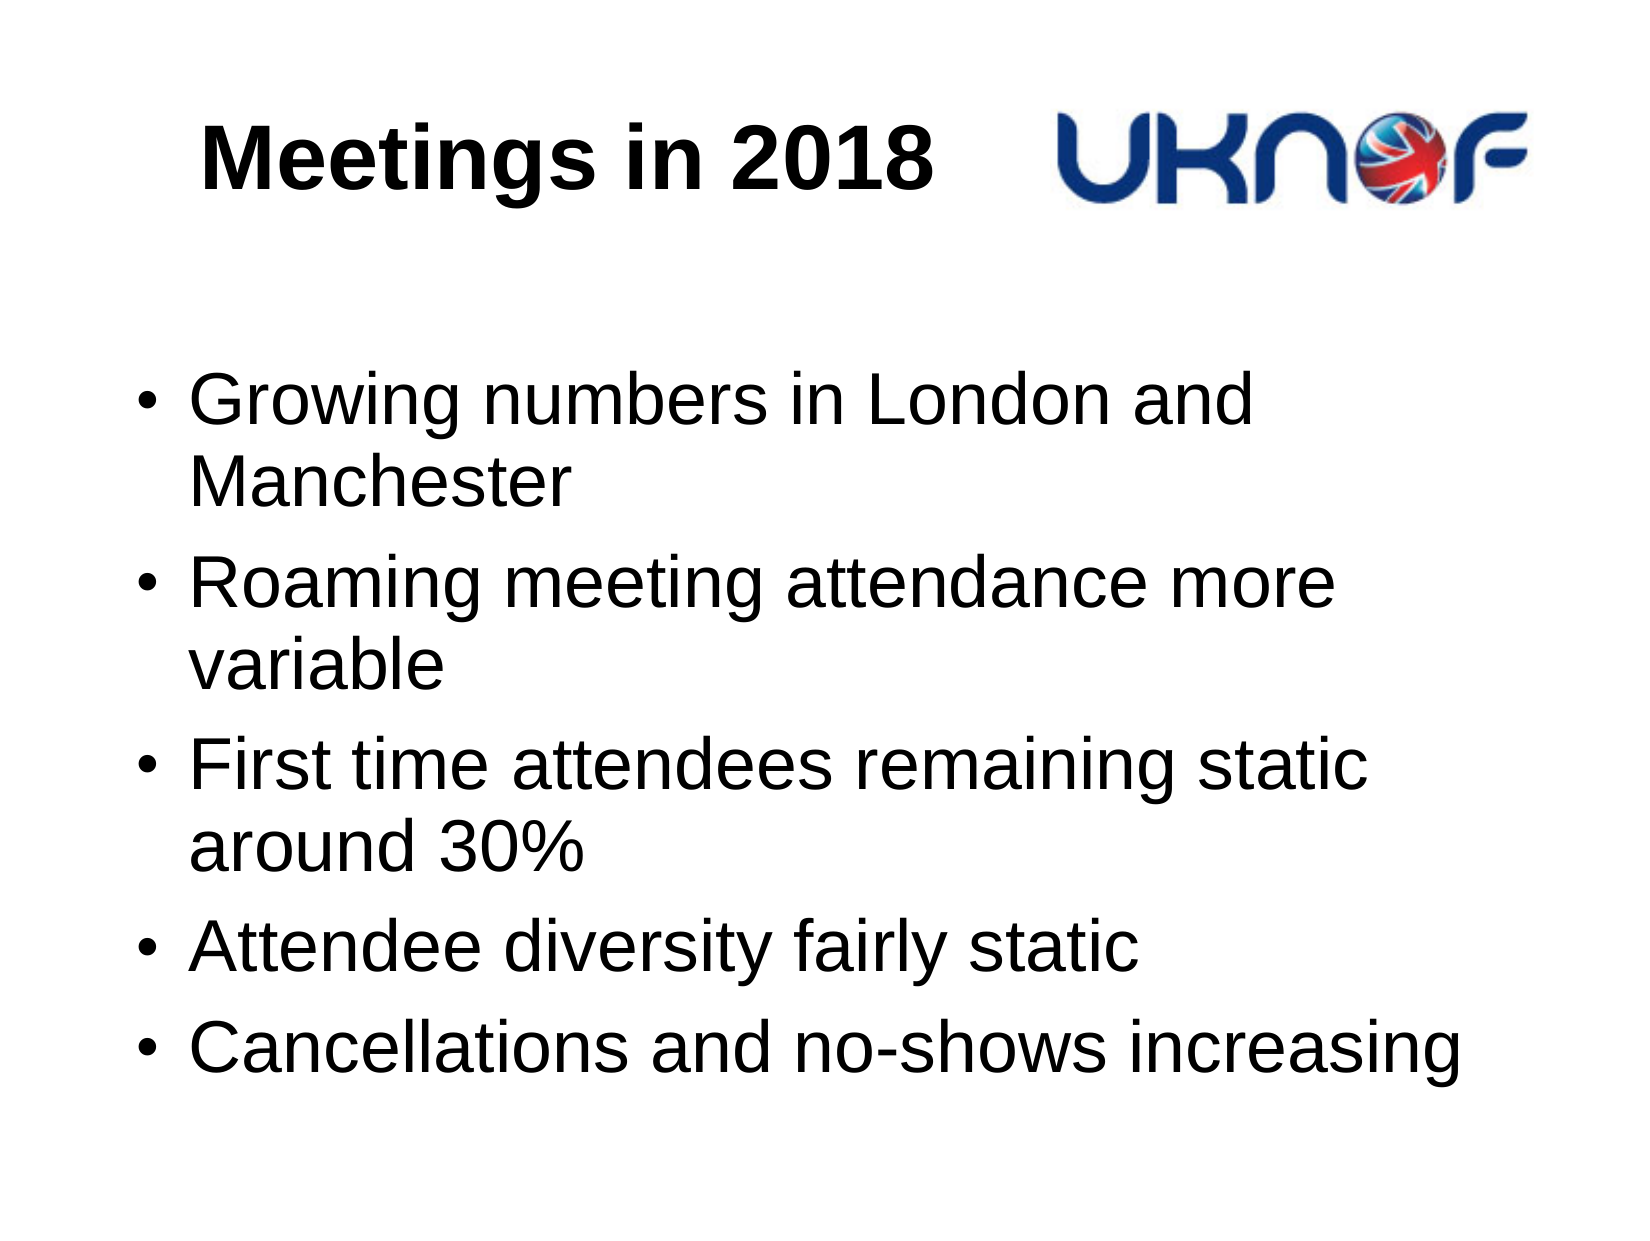

# Meetings in 2018
Growing numbers in London and Manchester
Roaming meeting attendance more variable
First time attendees remaining static around 30%
Attendee diversity fairly static
Cancellations and no-shows increasing